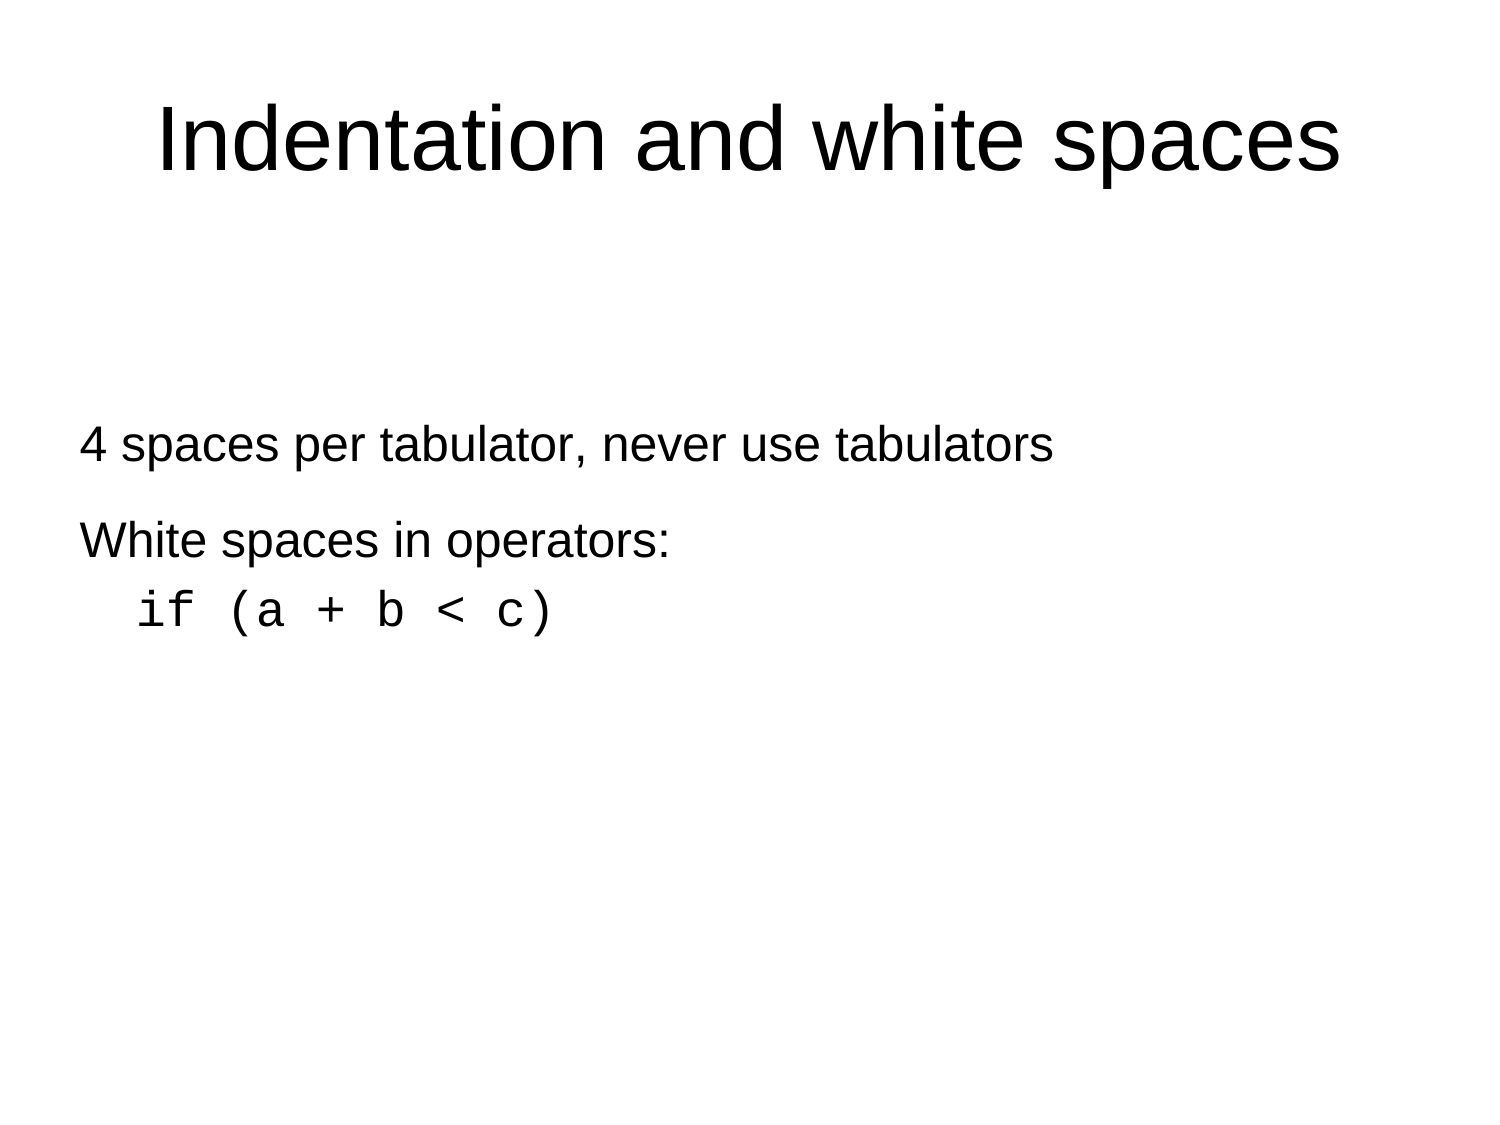

# Indentation and white spaces
4 spaces per tabulator, never use tabulators
White spaces in operators:
	if (a + b < c)